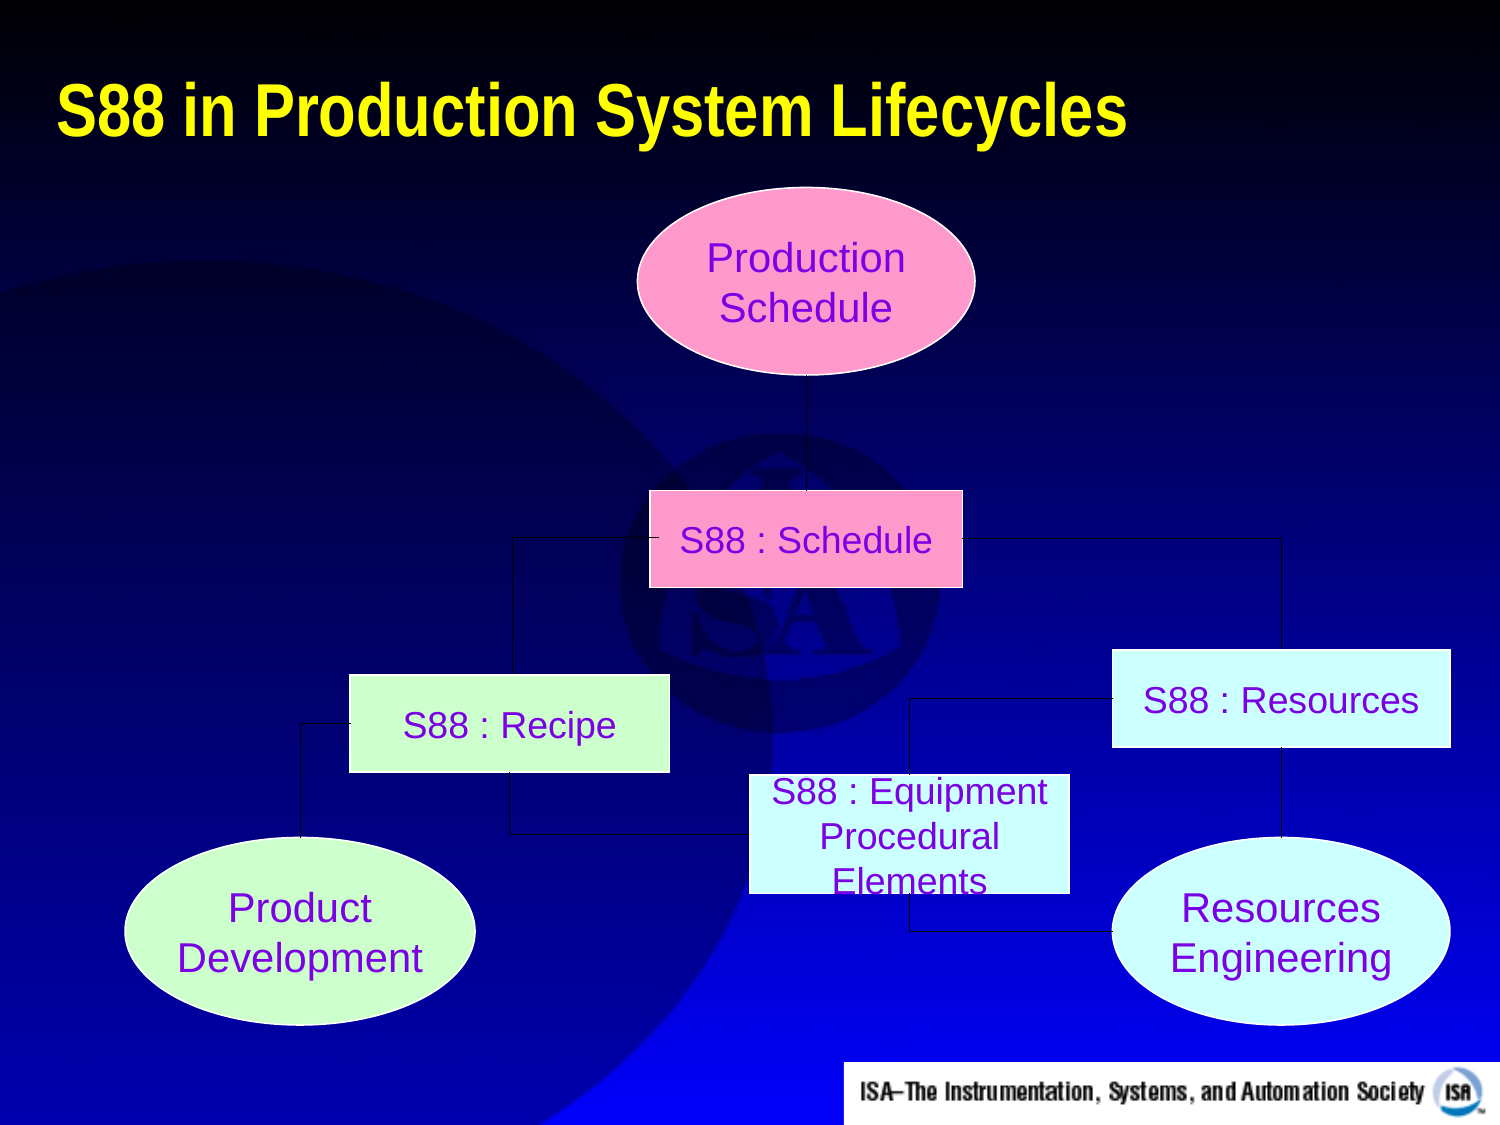

# S88 in Production System Lifecycles
Production Schedule
S88 : Schedule
S88 : Resources
S88 : Recipe
S88 : Equipment Procedural Elements
Product
Development
Resources Engineering